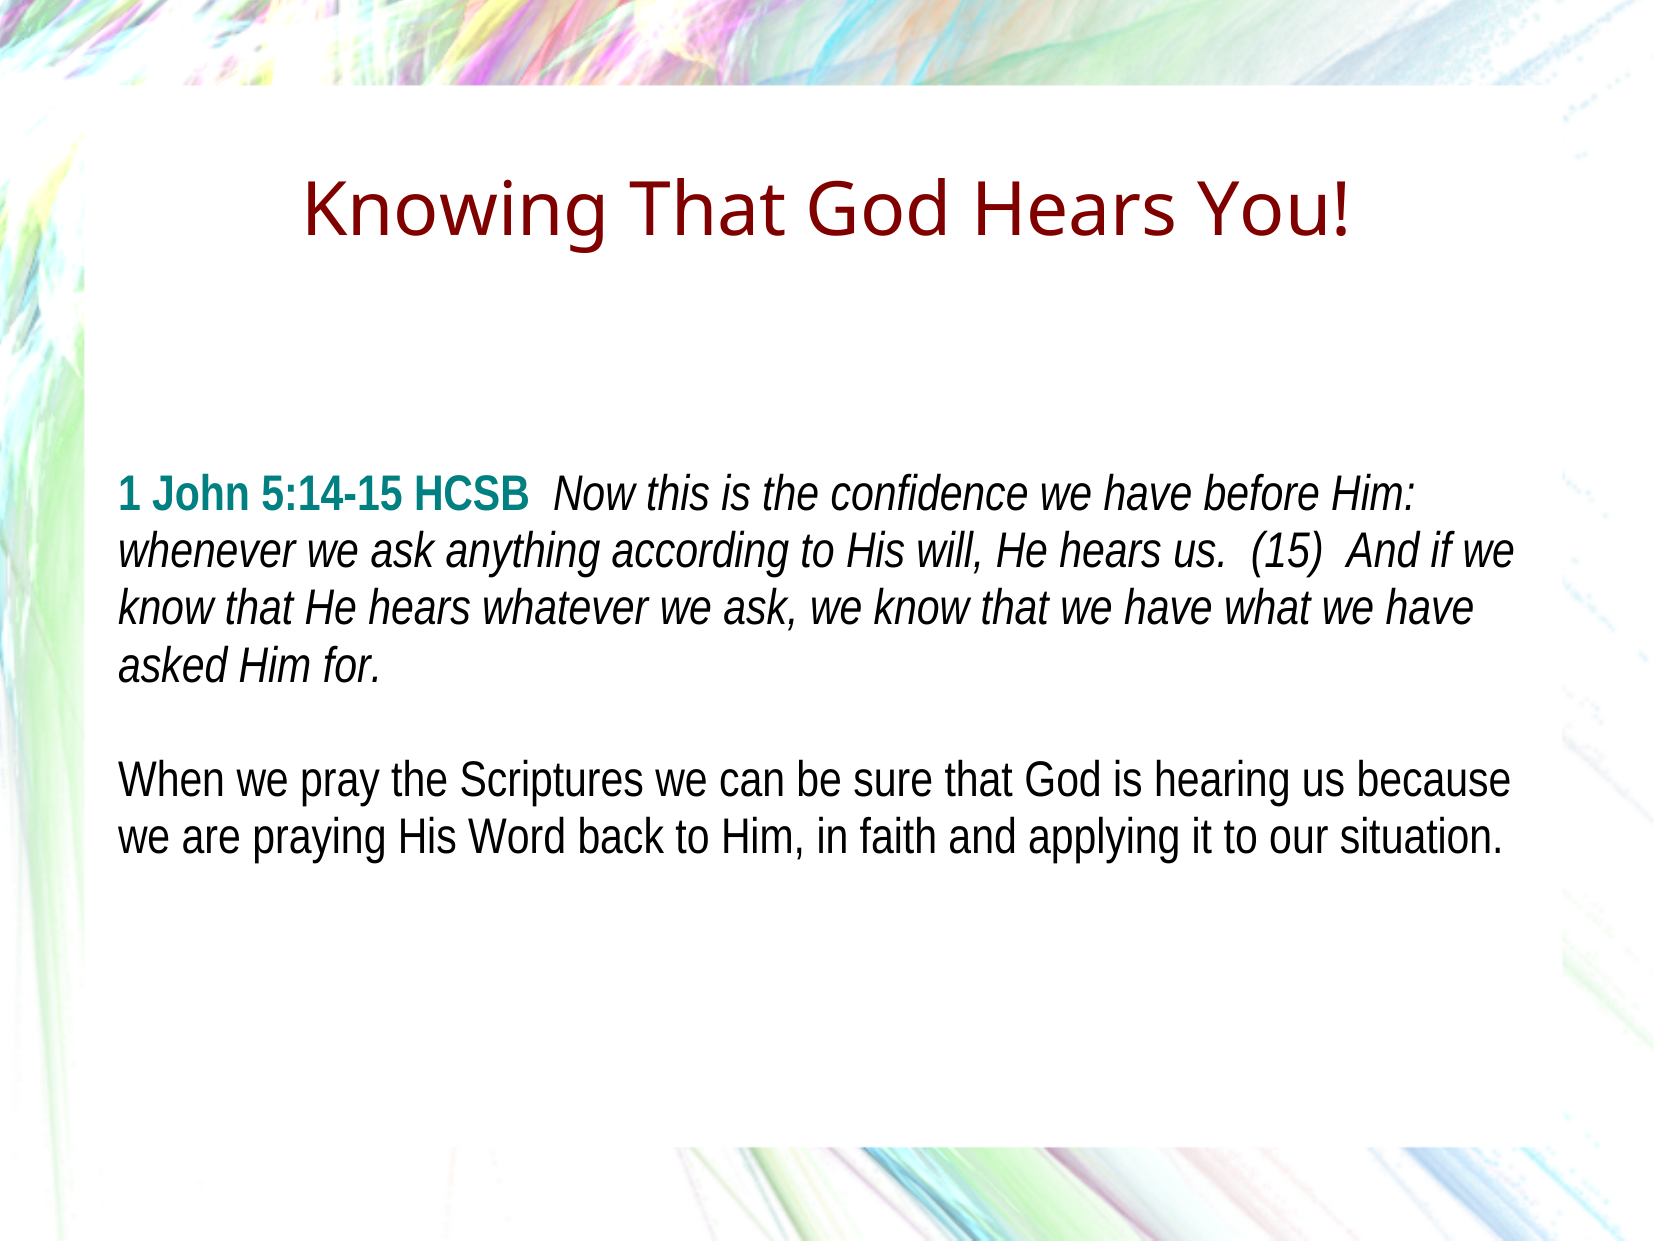

# Knowing That God Hears You!
1 John 5:14-15 HCSB Now this is the confidence we have before Him: whenever we ask anything according to His will, He hears us. (15) And if we know that He hears whatever we ask, we know that we have what we have asked Him for.
When we pray the Scriptures we can be sure that God is hearing us because we are praying His Word back to Him, in faith and applying it to our situation.